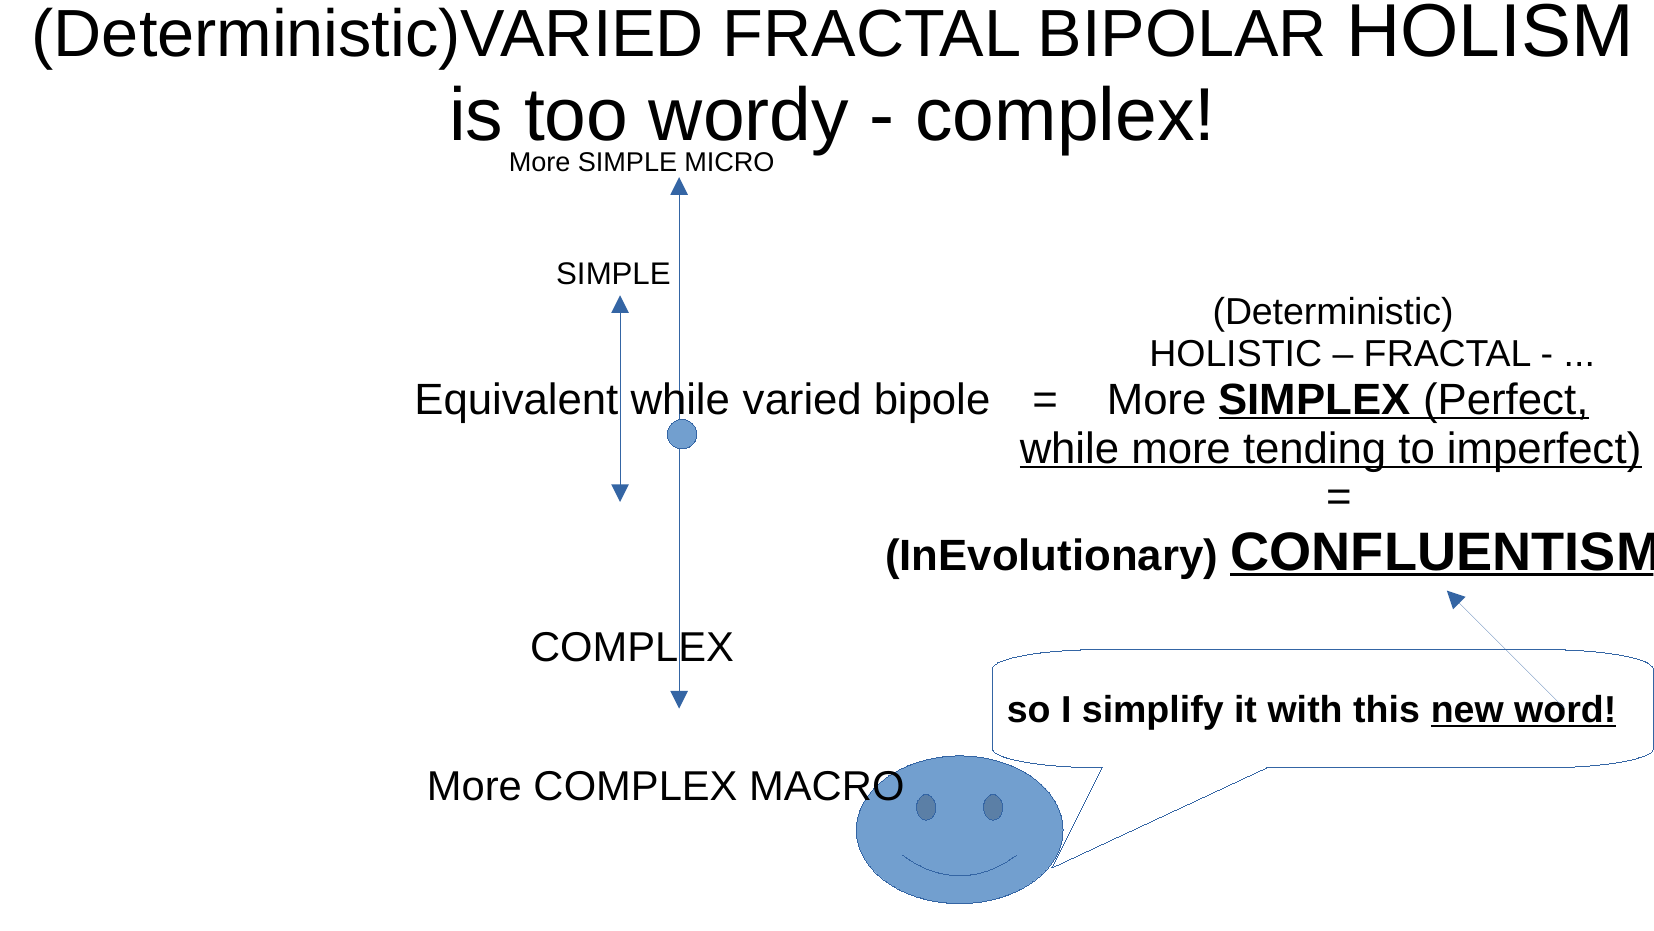

# (Deterministic)VARIED FRACTAL BIPOLAR HOLISM is too wordy - complex!
 More SIMPLE MICRO
 SIMPLE
 (Deterministic)
 HOLISTIC – FRACTAL - ...
 Equivalent while varied bipole = More SIMPLEX (Perfect,
 while more tending to imperfect)
 =
 (InEvolutionary) CONFLUENTISM
 COMPLEX
 More COMPLEX MACRO
so I simplify it with this new word!